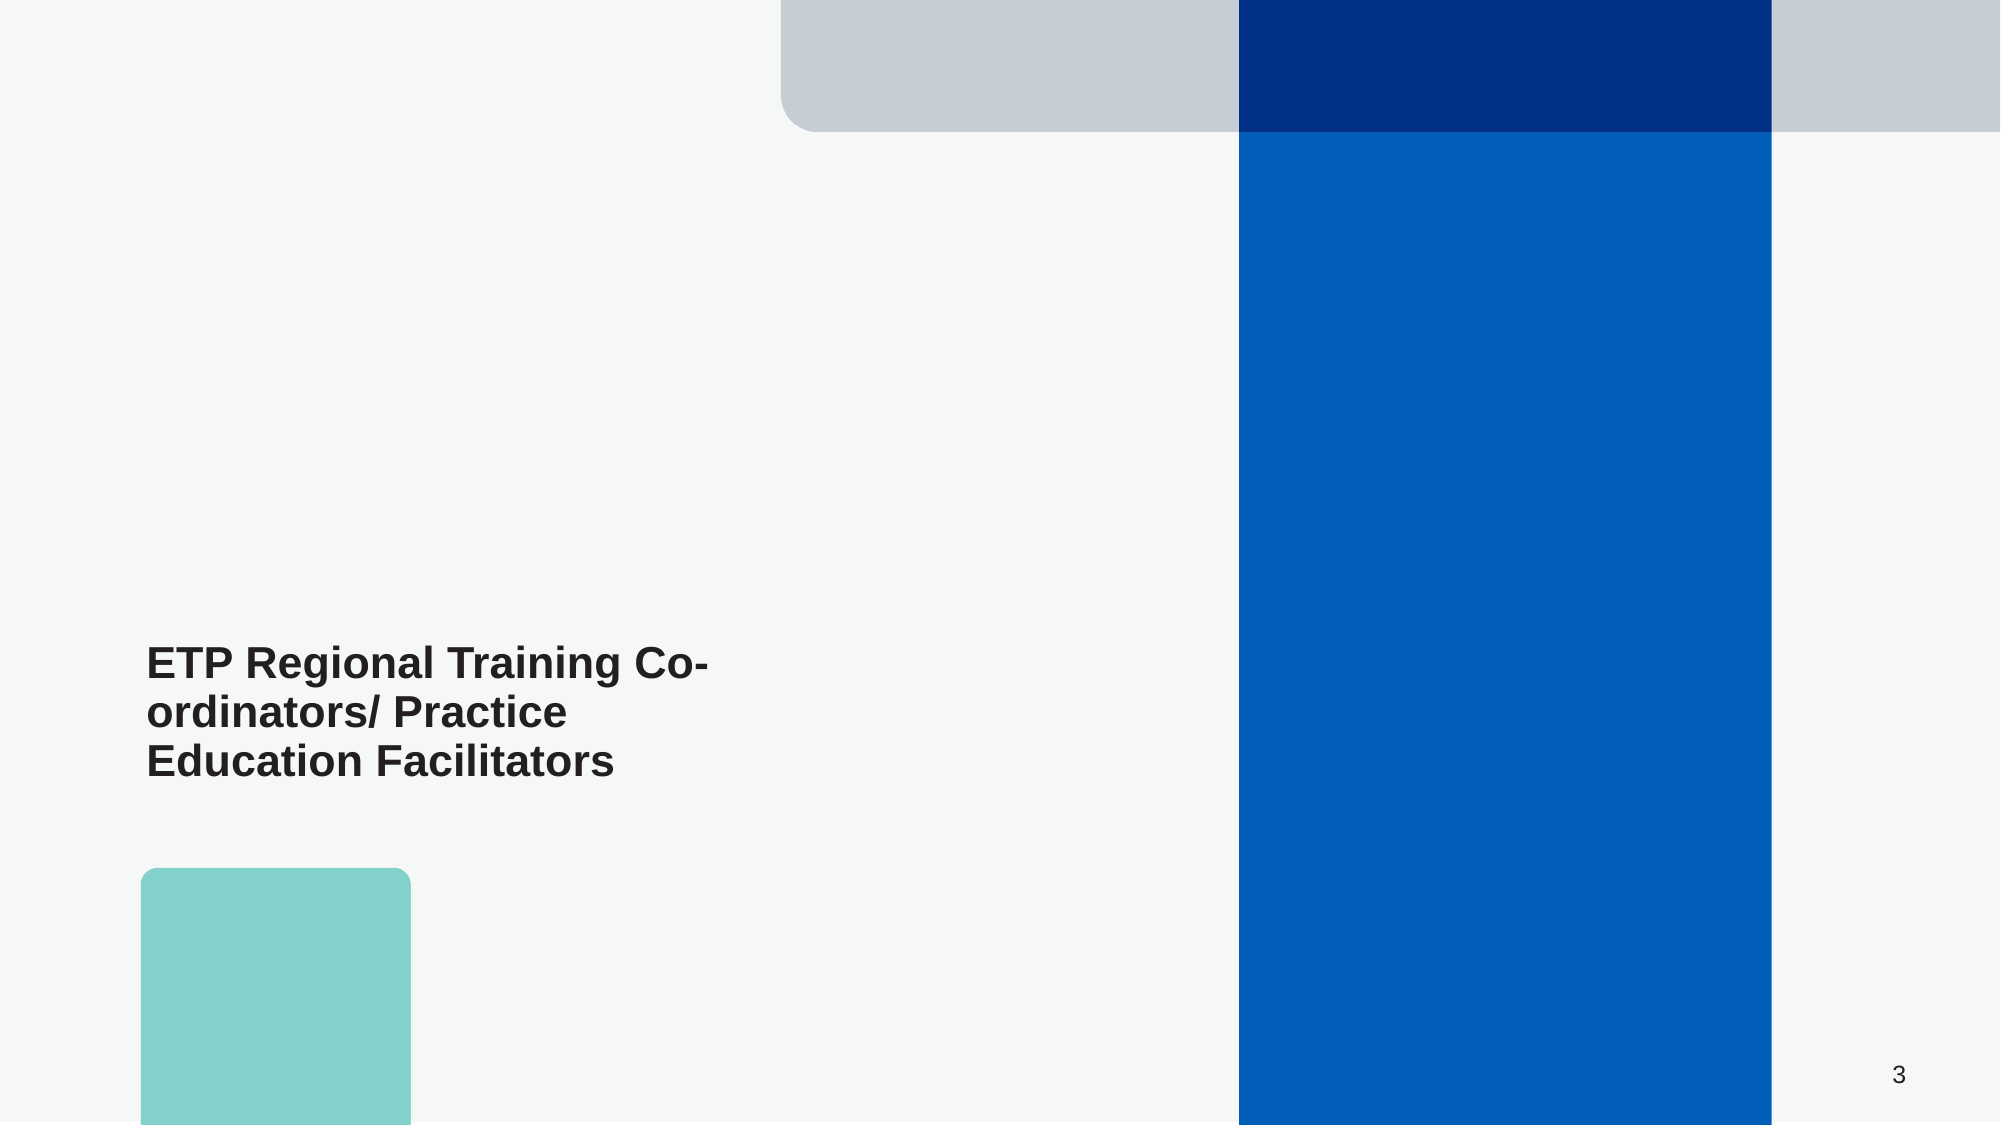

# ETP Regional Training Co-ordinators/ Practice Education Facilitators